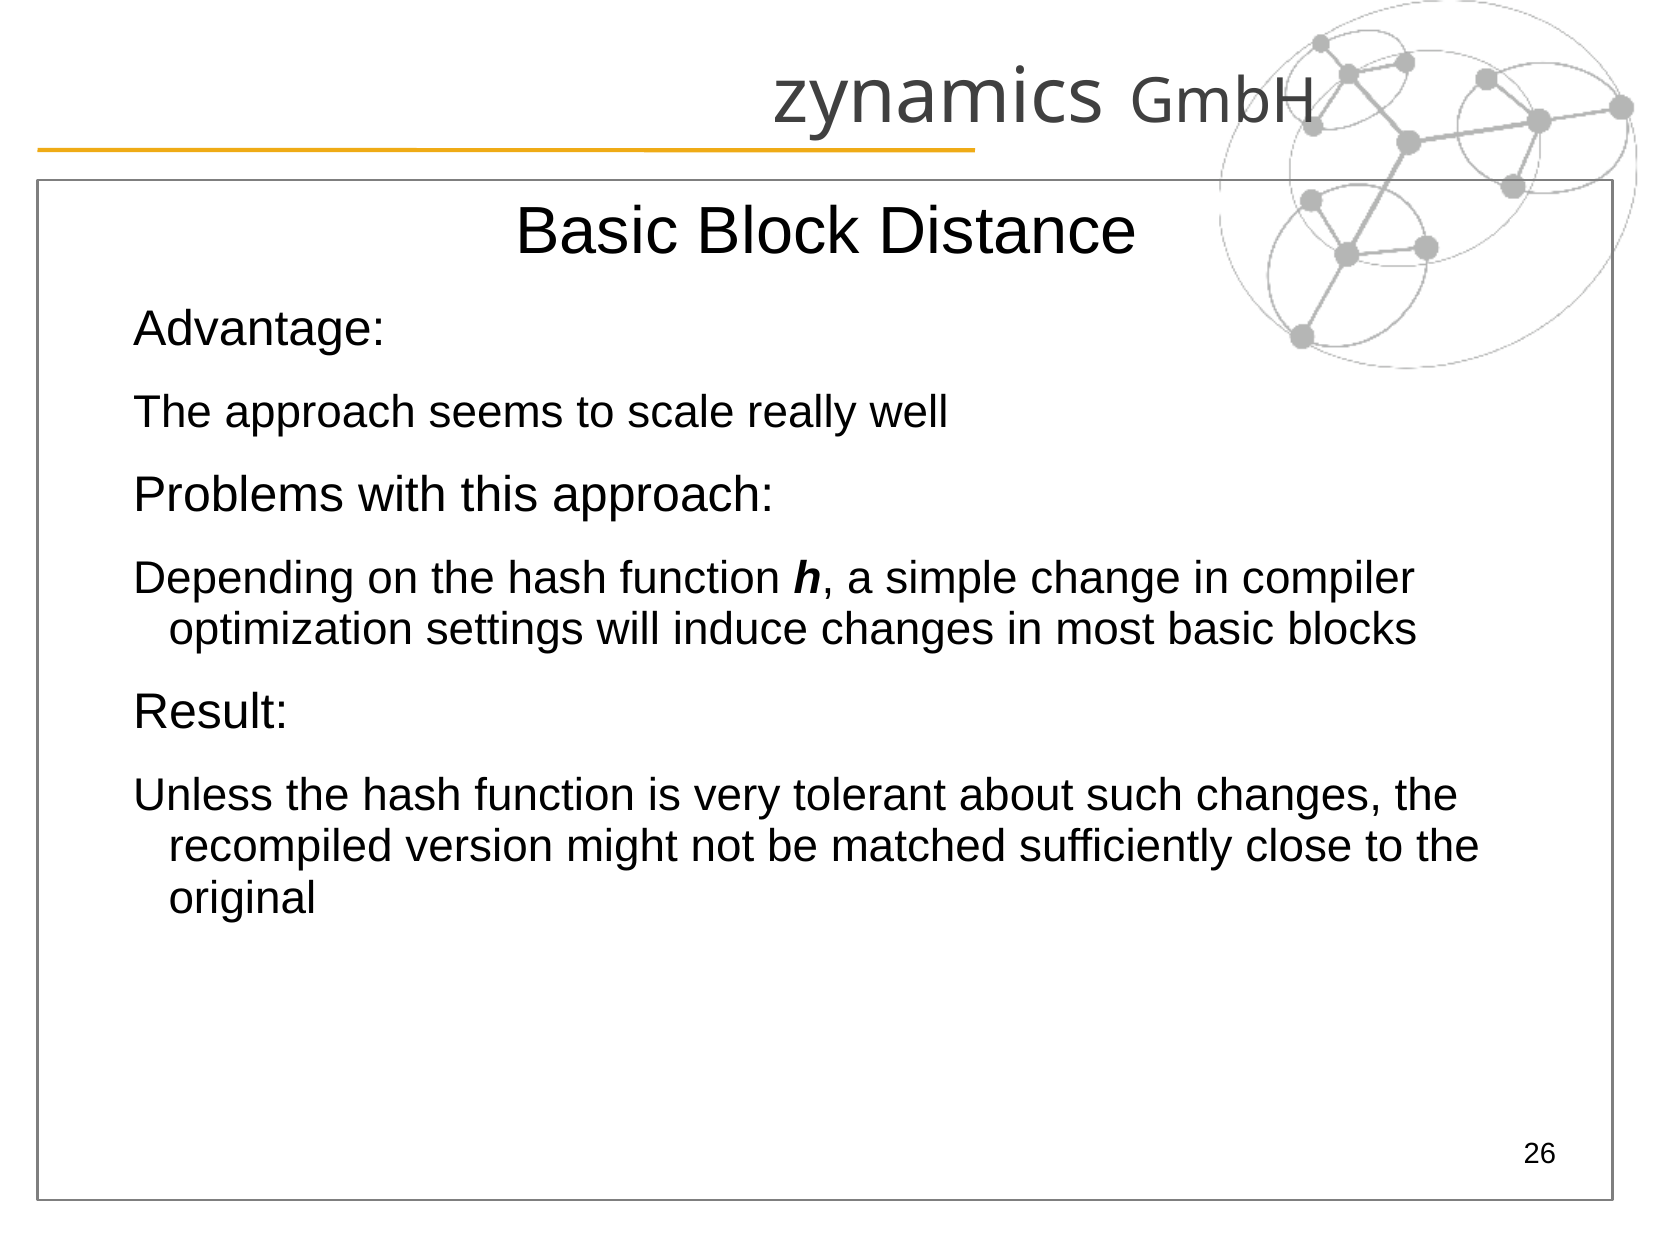

zynamics GmbH
# Basic Block Distance
Advantage:
The approach seems to scale really well
Problems with this approach:
Depending on the hash function h, a simple change in compiler optimization settings will induce changes in most basic blocks
Result:
Unless the hash function is very tolerant about such changes, the recompiled version might not be matched sufficiently close to the original